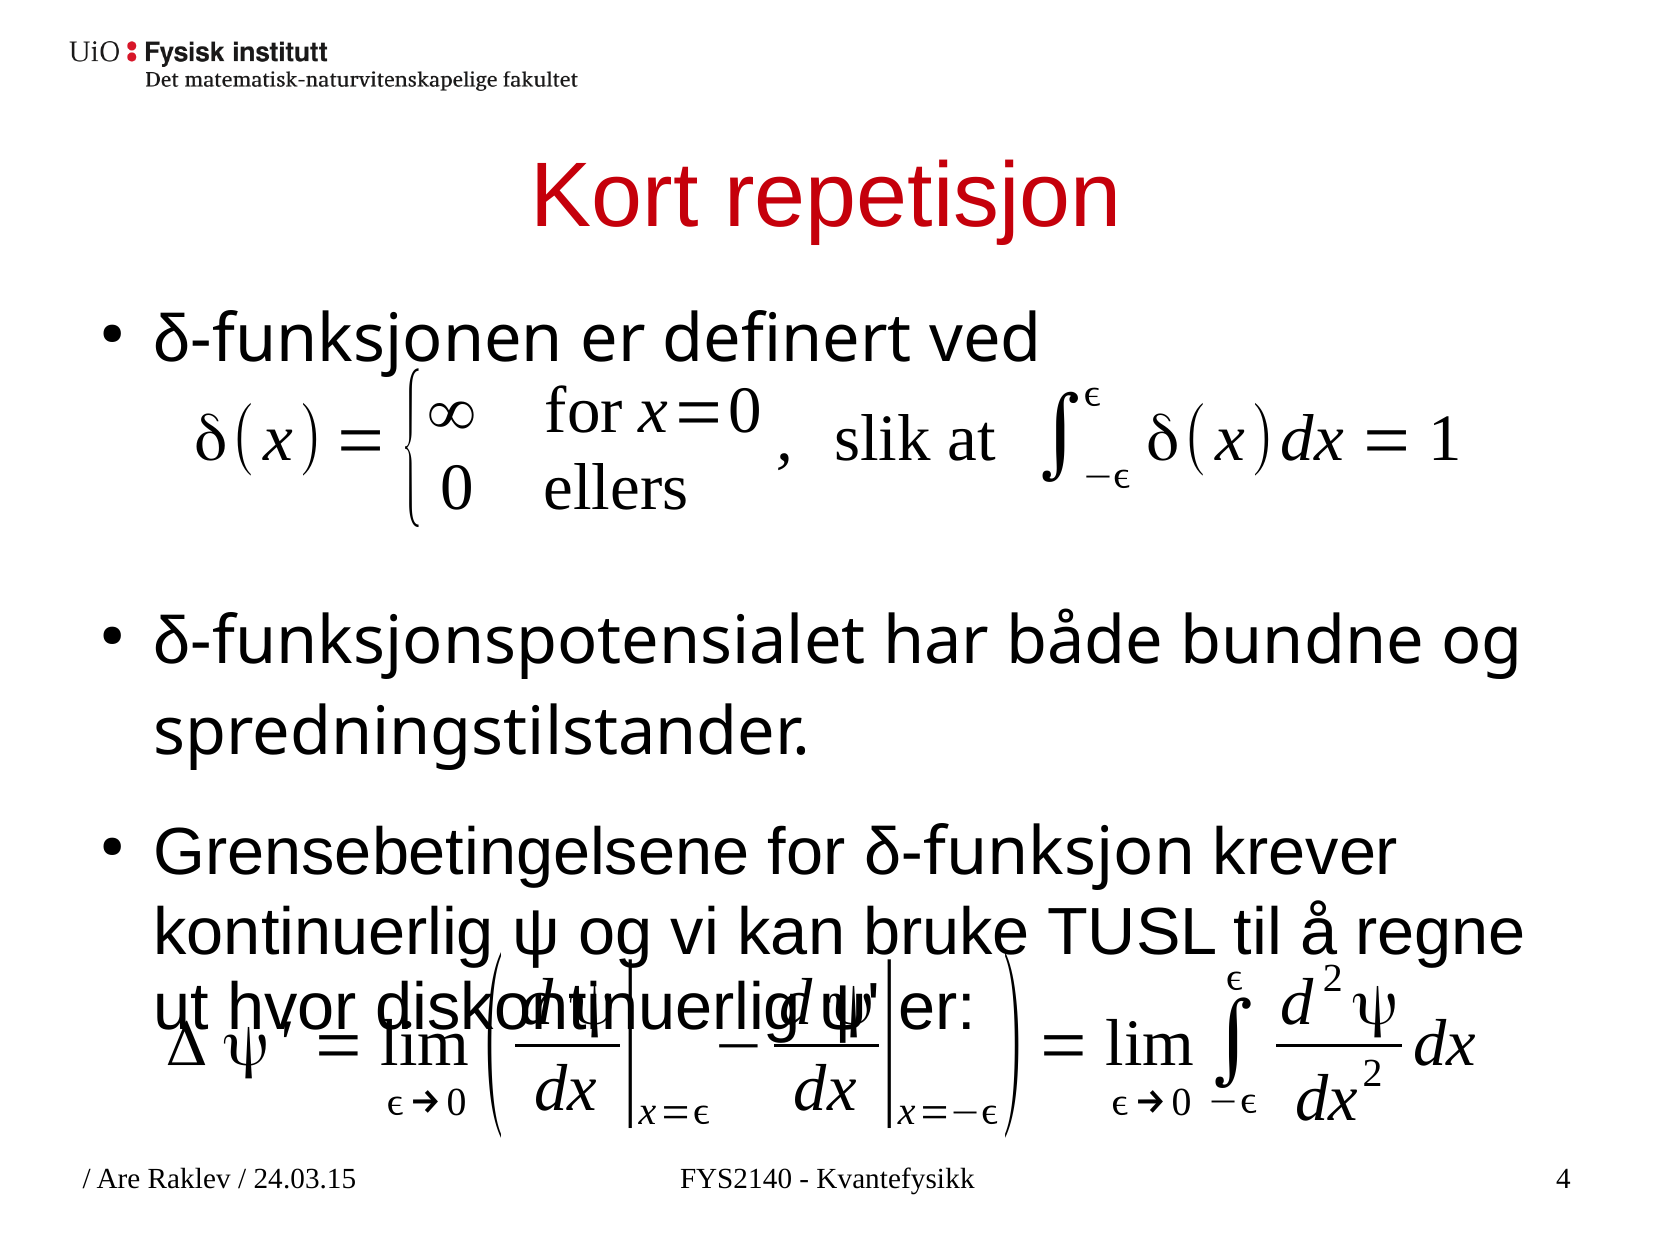

# Kort repetisjon
δ-funksjonen er definert ved
δ-funksjonspotensialet har både bundne og spredningstilstander.
Grensebetingelsene for δ-funksjon krever kontinuerlig ψ og vi kan bruke TUSL til å regne ut hvor diskontinuerlig ψ' er:
/ Are Raklev / 24.03.15
FYS2140 - Kvantefysikk
4